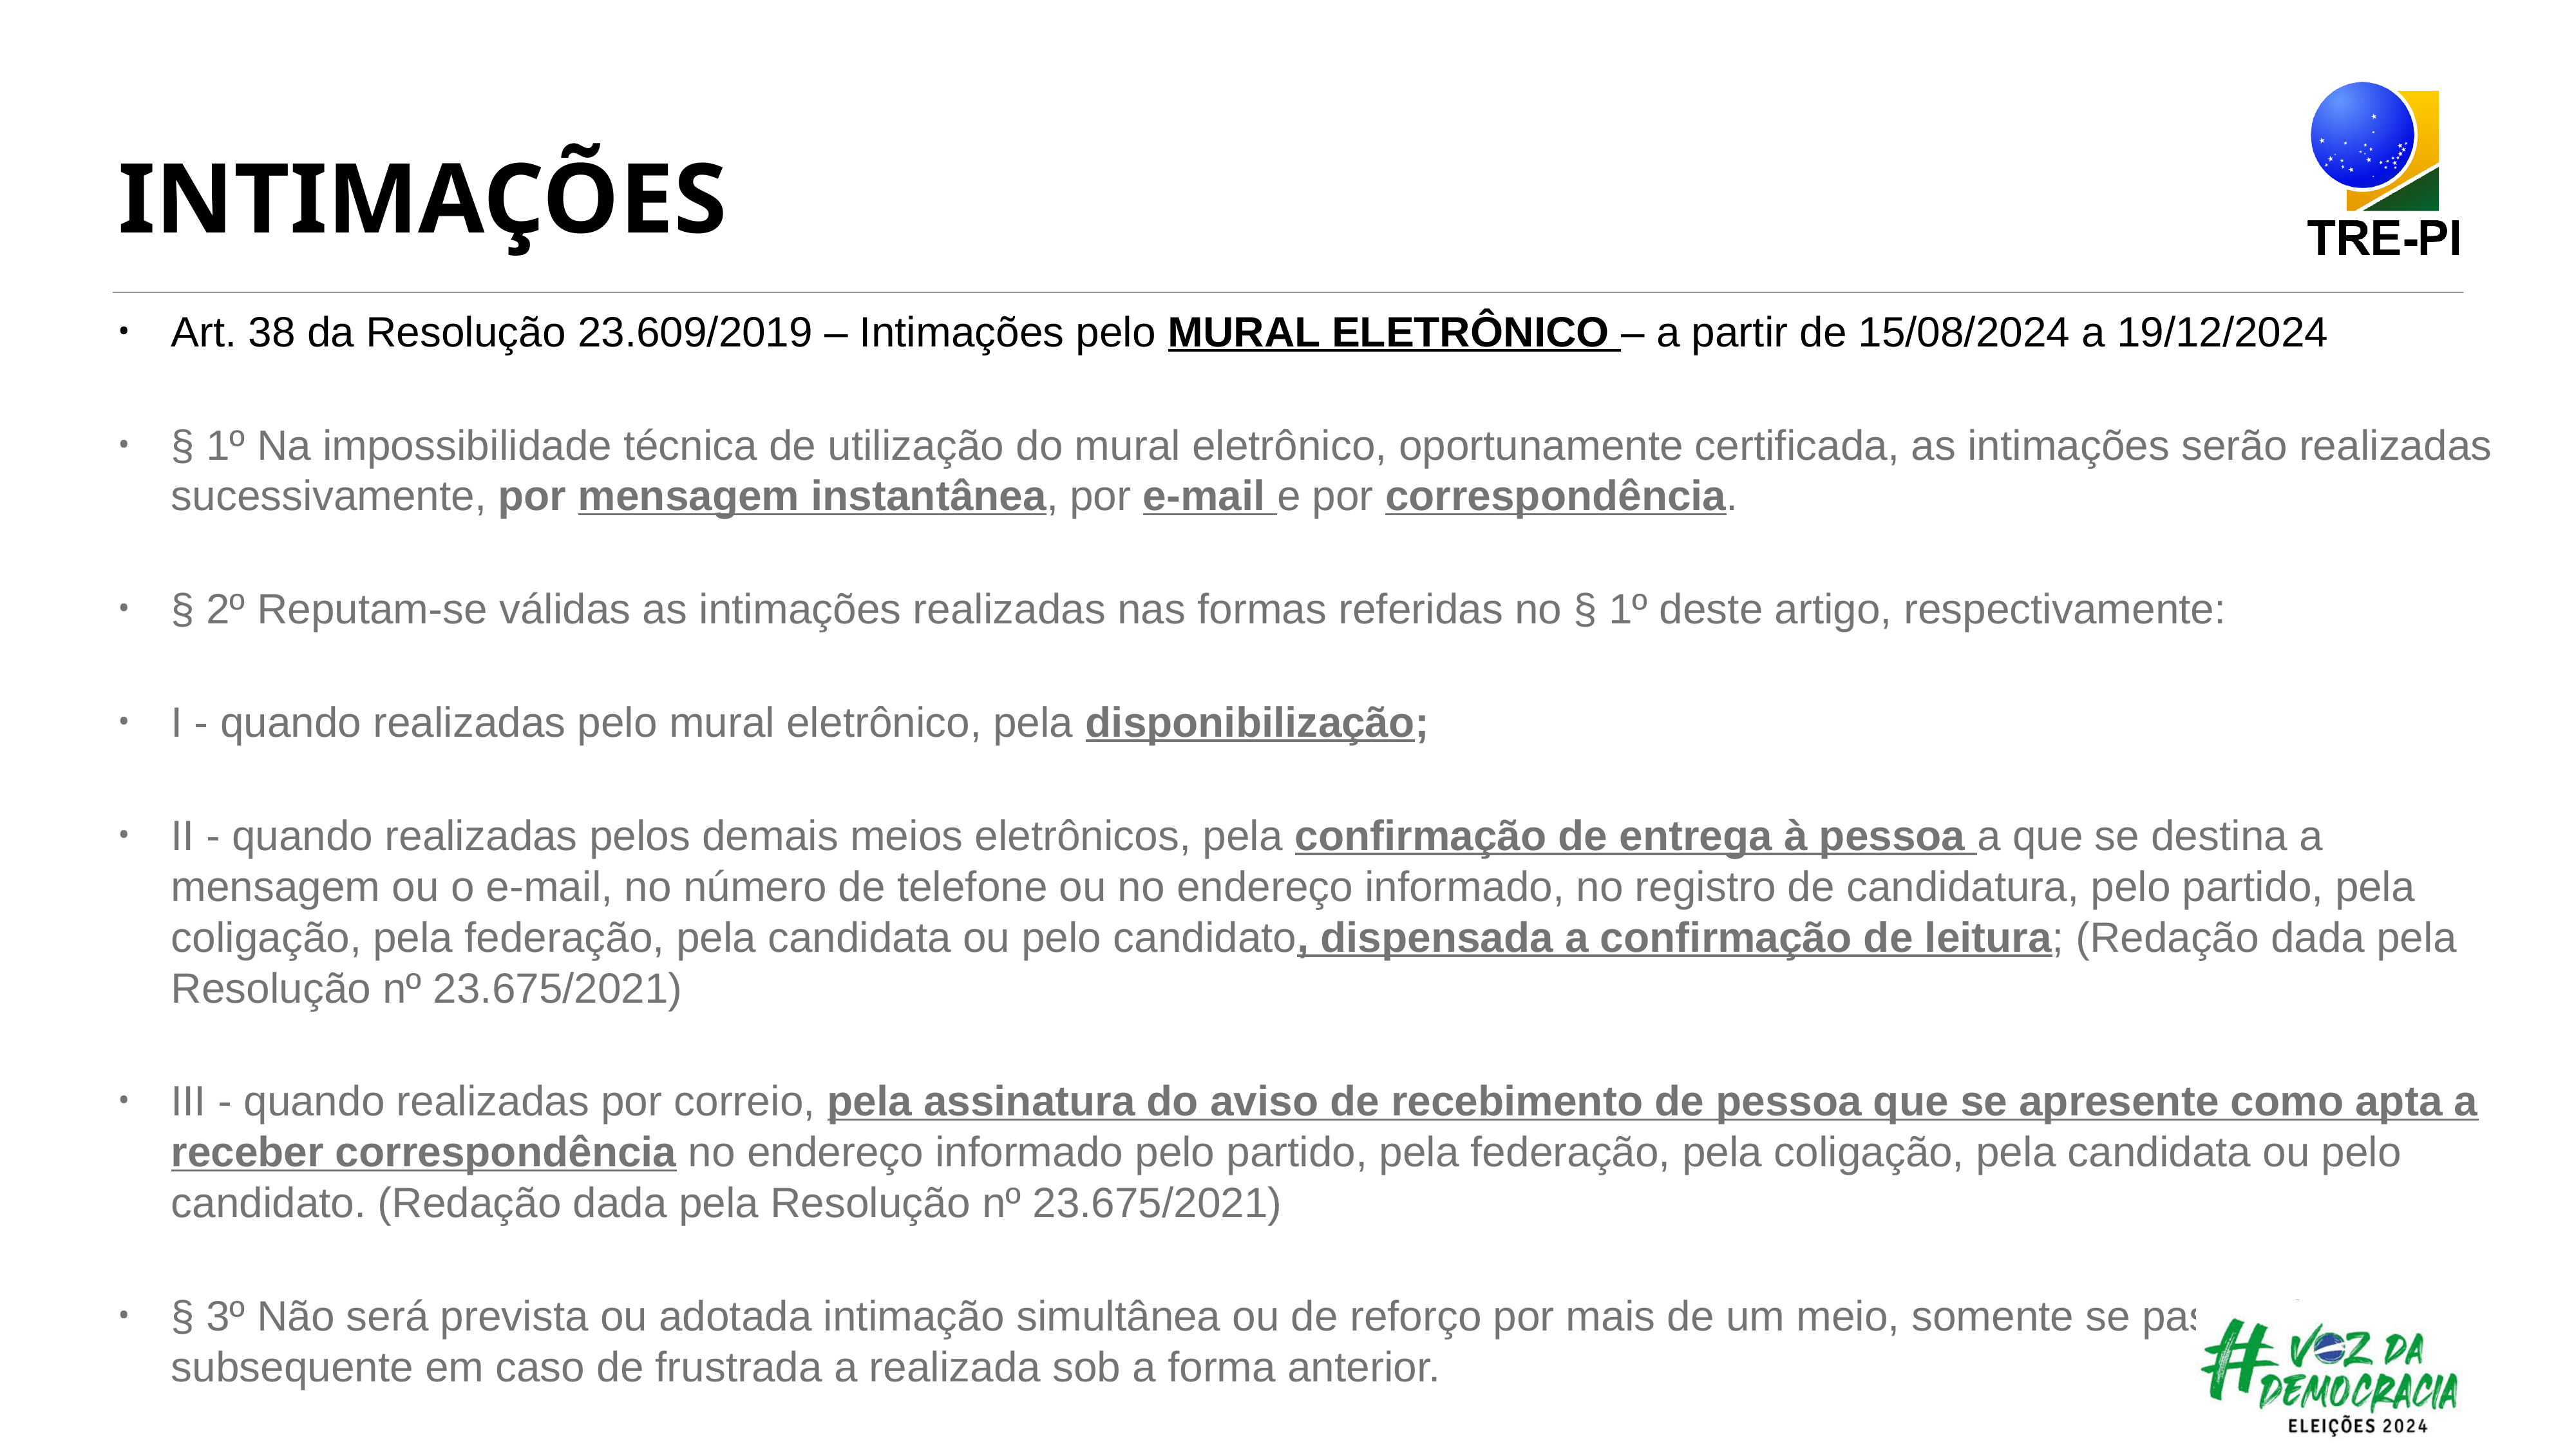

# INTIMAÇÕES
Art. 38 da Resolução 23.609/2019 – Intimações pelo MURAL ELETRÔNICO – a partir de 15/08/2024 a 19/12/2024
§ 1º Na impossibilidade técnica de utilização do mural eletrônico, oportunamente certificada, as intimações serão realizadas sucessivamente, por mensagem instantânea, por e-mail e por correspondência.
§ 2º Reputam-se válidas as intimações realizadas nas formas referidas no § 1º deste artigo, respectivamente:
I - quando realizadas pelo mural eletrônico, pela disponibilização;
II - quando realizadas pelos demais meios eletrônicos, pela confirmação de entrega à pessoa a que se destina a mensagem ou o e-mail, no número de telefone ou no endereço informado, no registro de candidatura, pelo partido, pela coligação, pela federação, pela candidata ou pelo candidato, dispensada a confirmação de leitura; (Redação dada pela Resolução nº 23.675/2021)
III - quando realizadas por correio, pela assinatura do aviso de recebimento de pessoa que se apresente como apta a receber correspondência no endereço informado pelo partido, pela federação, pela coligação, pela candidata ou pelo candidato. (Redação dada pela Resolução nº 23.675/2021)
§ 3º Não será prevista ou adotada intimação simultânea ou de reforço por mais de um meio, somente se passando ao subsequente em caso de frustrada a realizada sob a forma anterior.